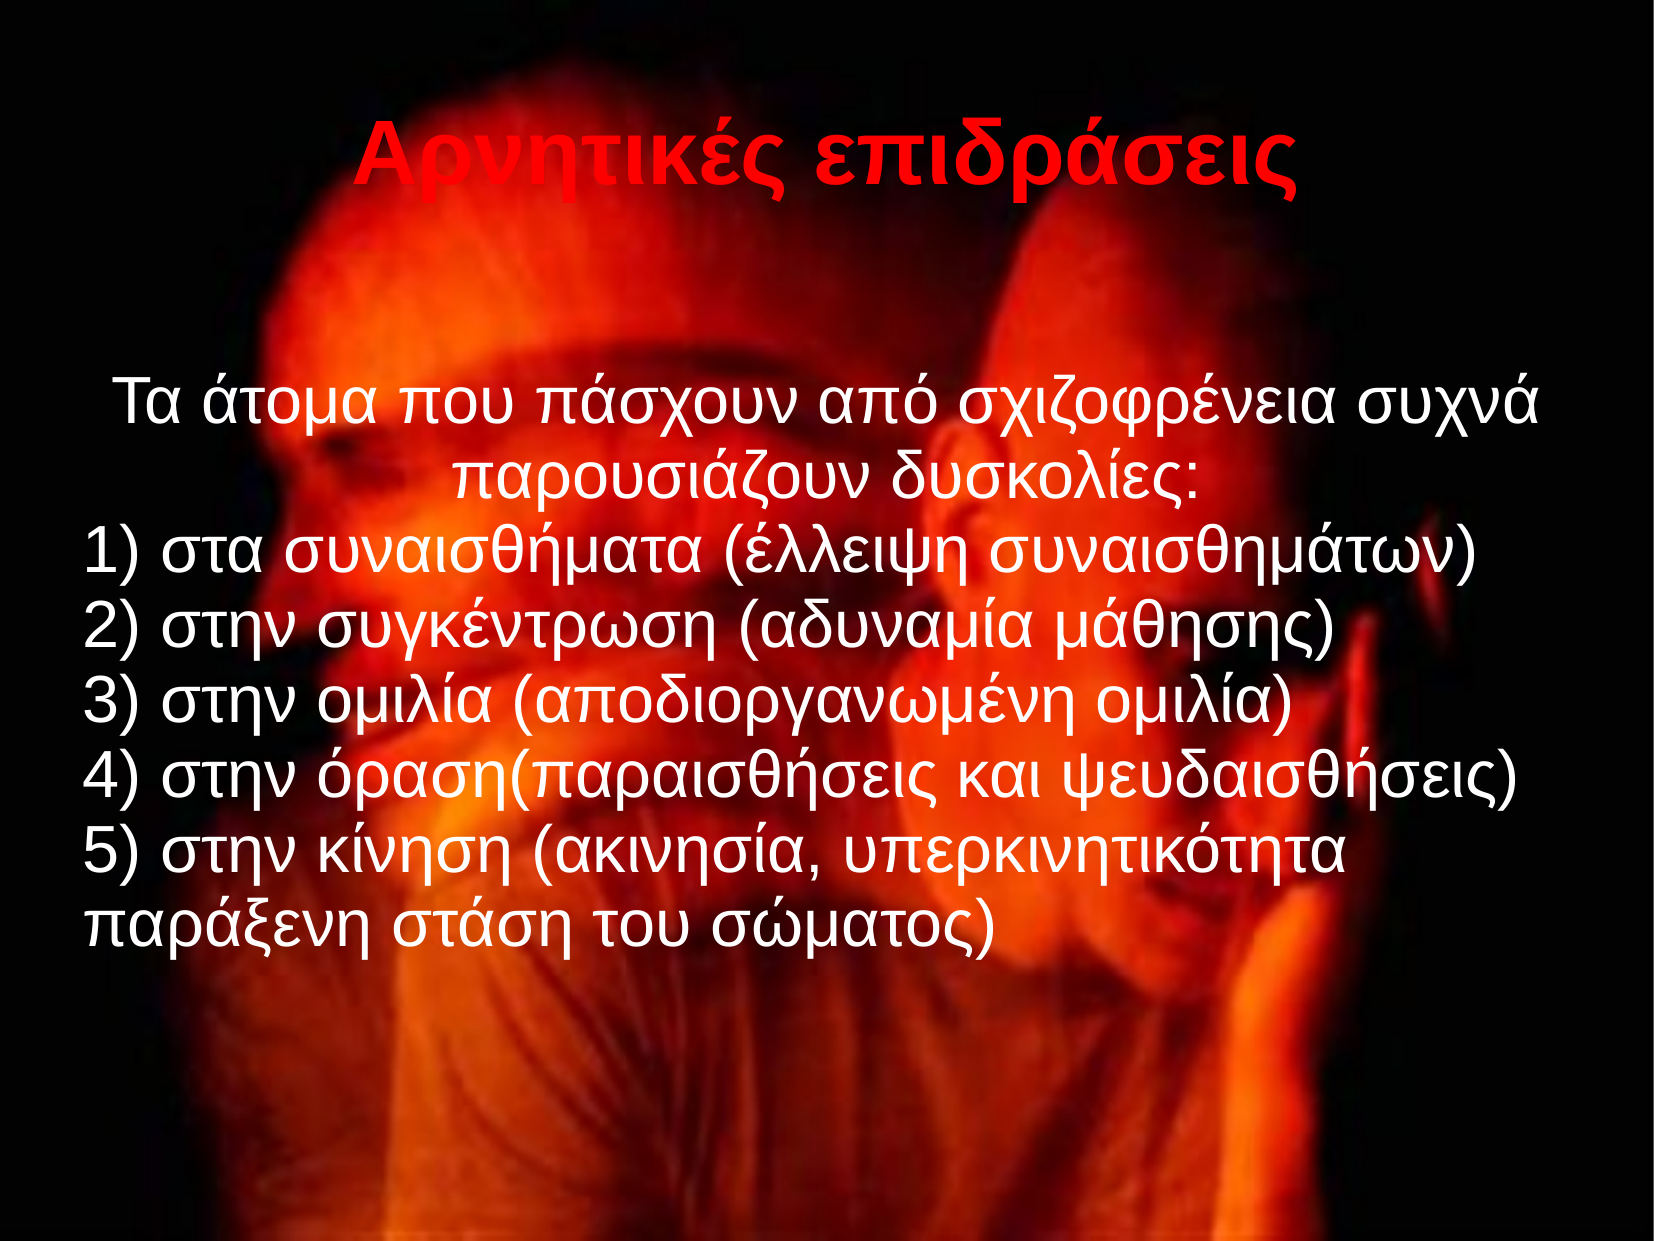

# Αρνητικές επιδράσεις
Τα άτομα που πάσχουν από σχιζοφρένεια συχνά παρουσιάζουν δυσκολίες:
1) στα συναισθήματα (έλλειψη συναισθημάτων)
2) στην συγκέντρωση (αδυναμία μάθησης)
3) στην ομιλία (αποδιοργανωμένη ομιλία)
4) στην όραση(παραισθήσεις και ψευδαισθήσεις)
5) στην κίνηση (ακινησία, υπερκινητικότητα παράξενη στάση του σώματος)